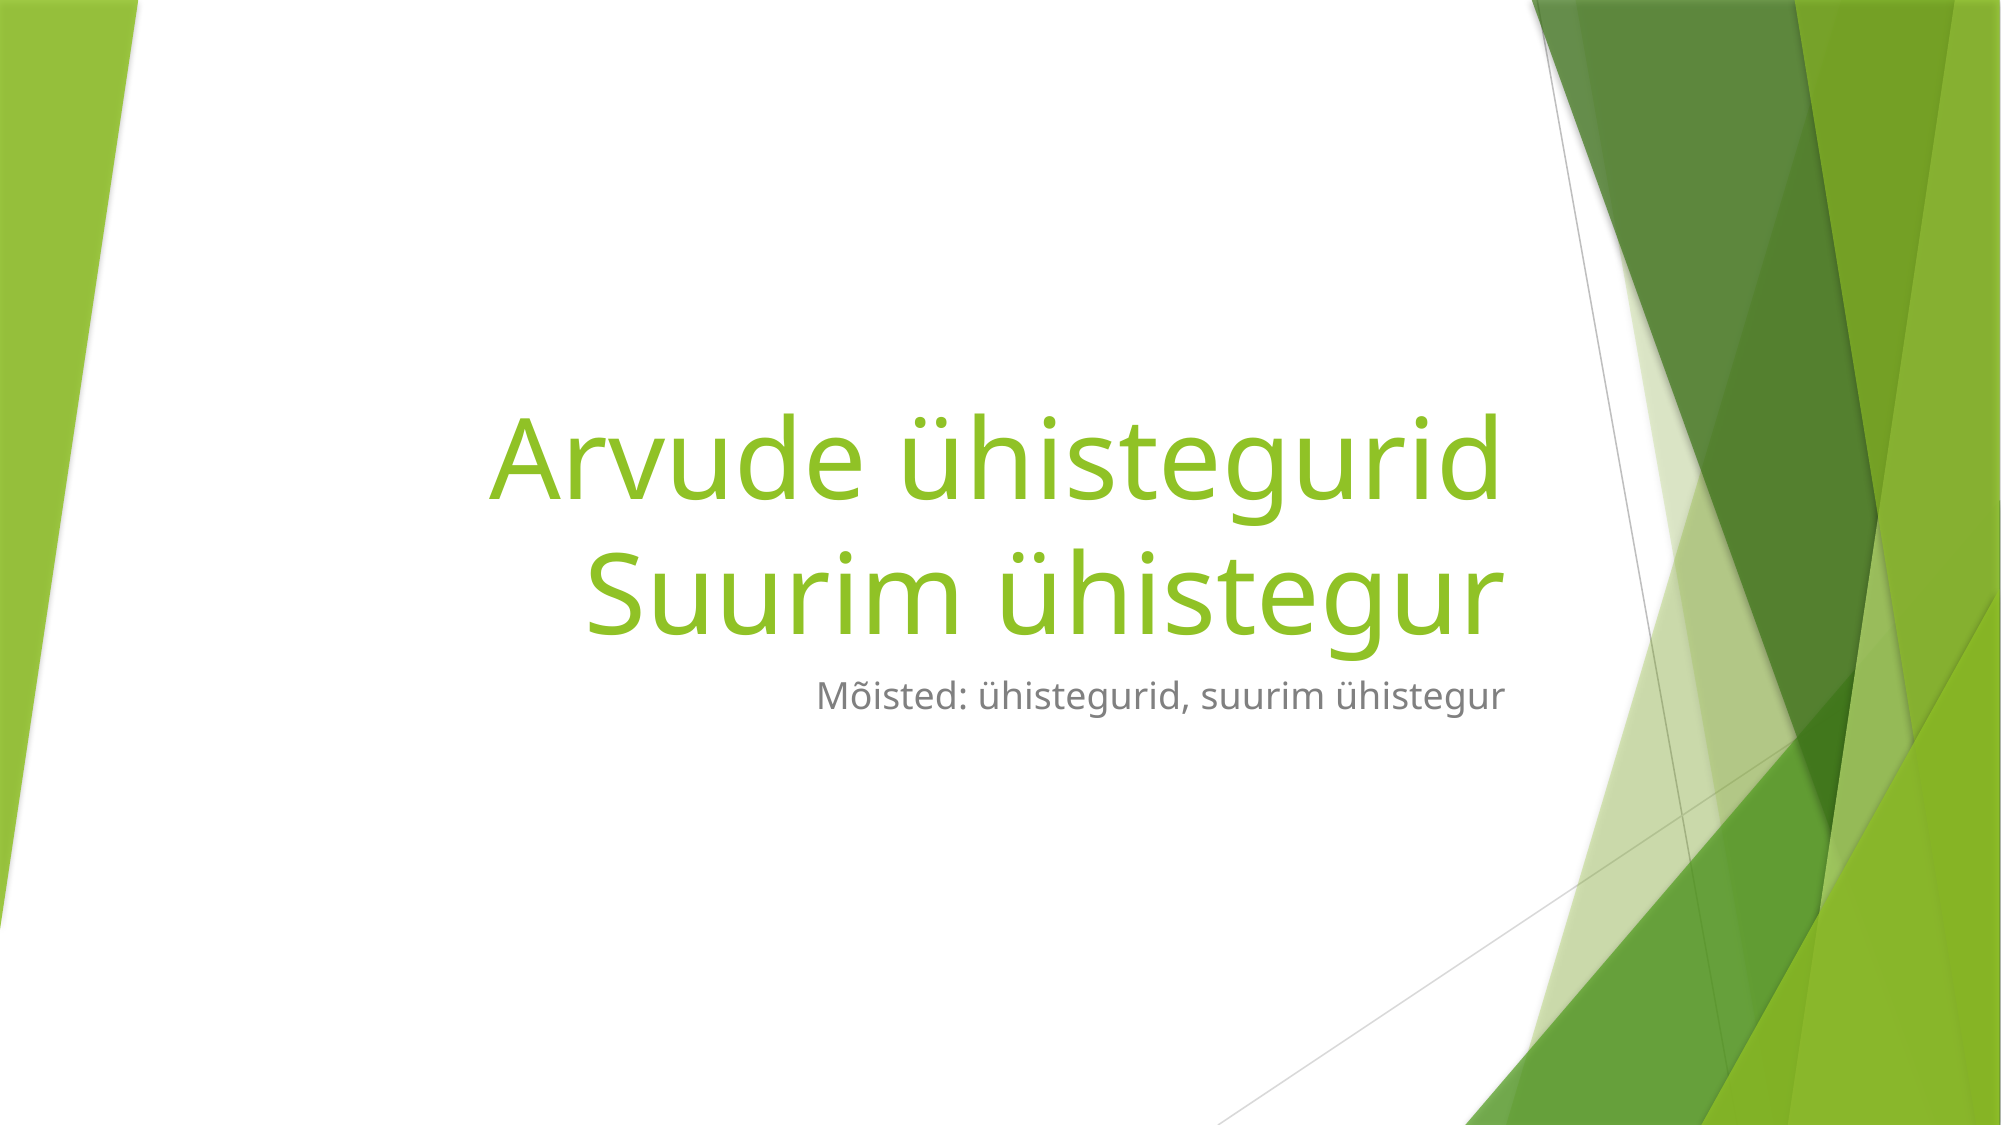

# Arvude ühistegurid Suurim ühistegur
Mõisted: ühistegurid, suurim ühistegur